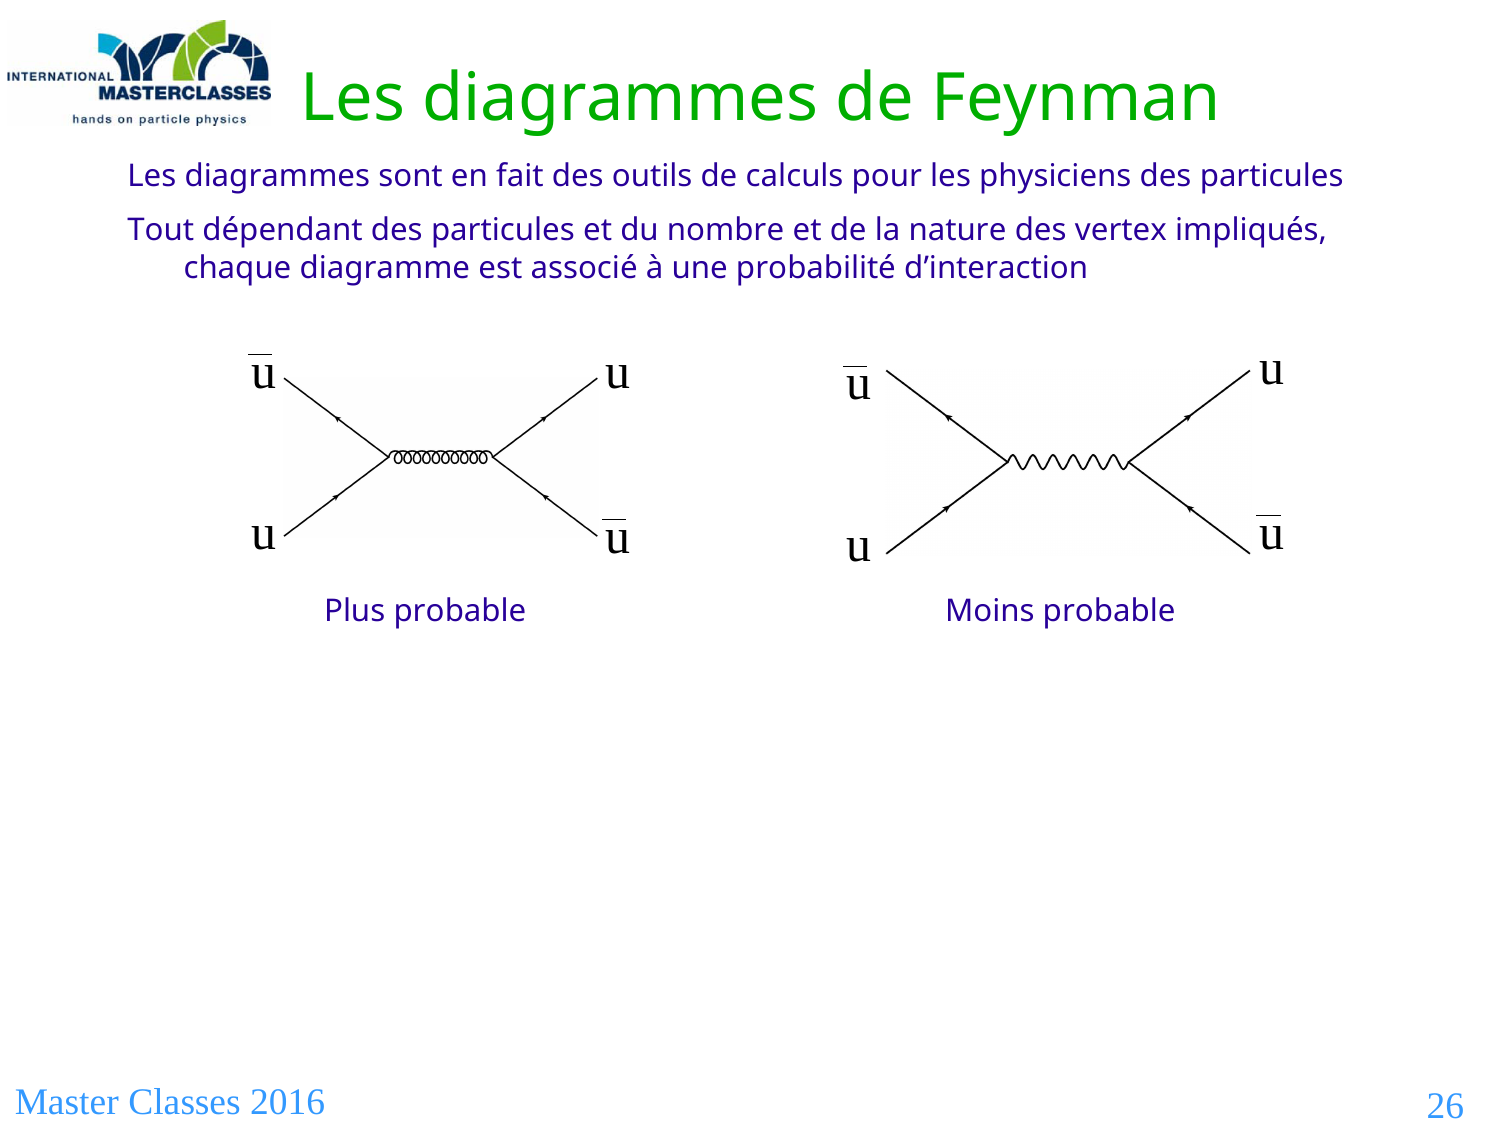

# Les diagrammes de Feynman
Les diagrammes sont en fait des outils de calculs pour les physiciens des particules
Tout dépendant des particules et du nombre et de la nature des vertex impliqués, chaque diagramme est associé à une probabilité d’interaction
Plus probable 			 			 Moins probable
u
u
u
u
u
u
u
u
Master Classes 2016
26